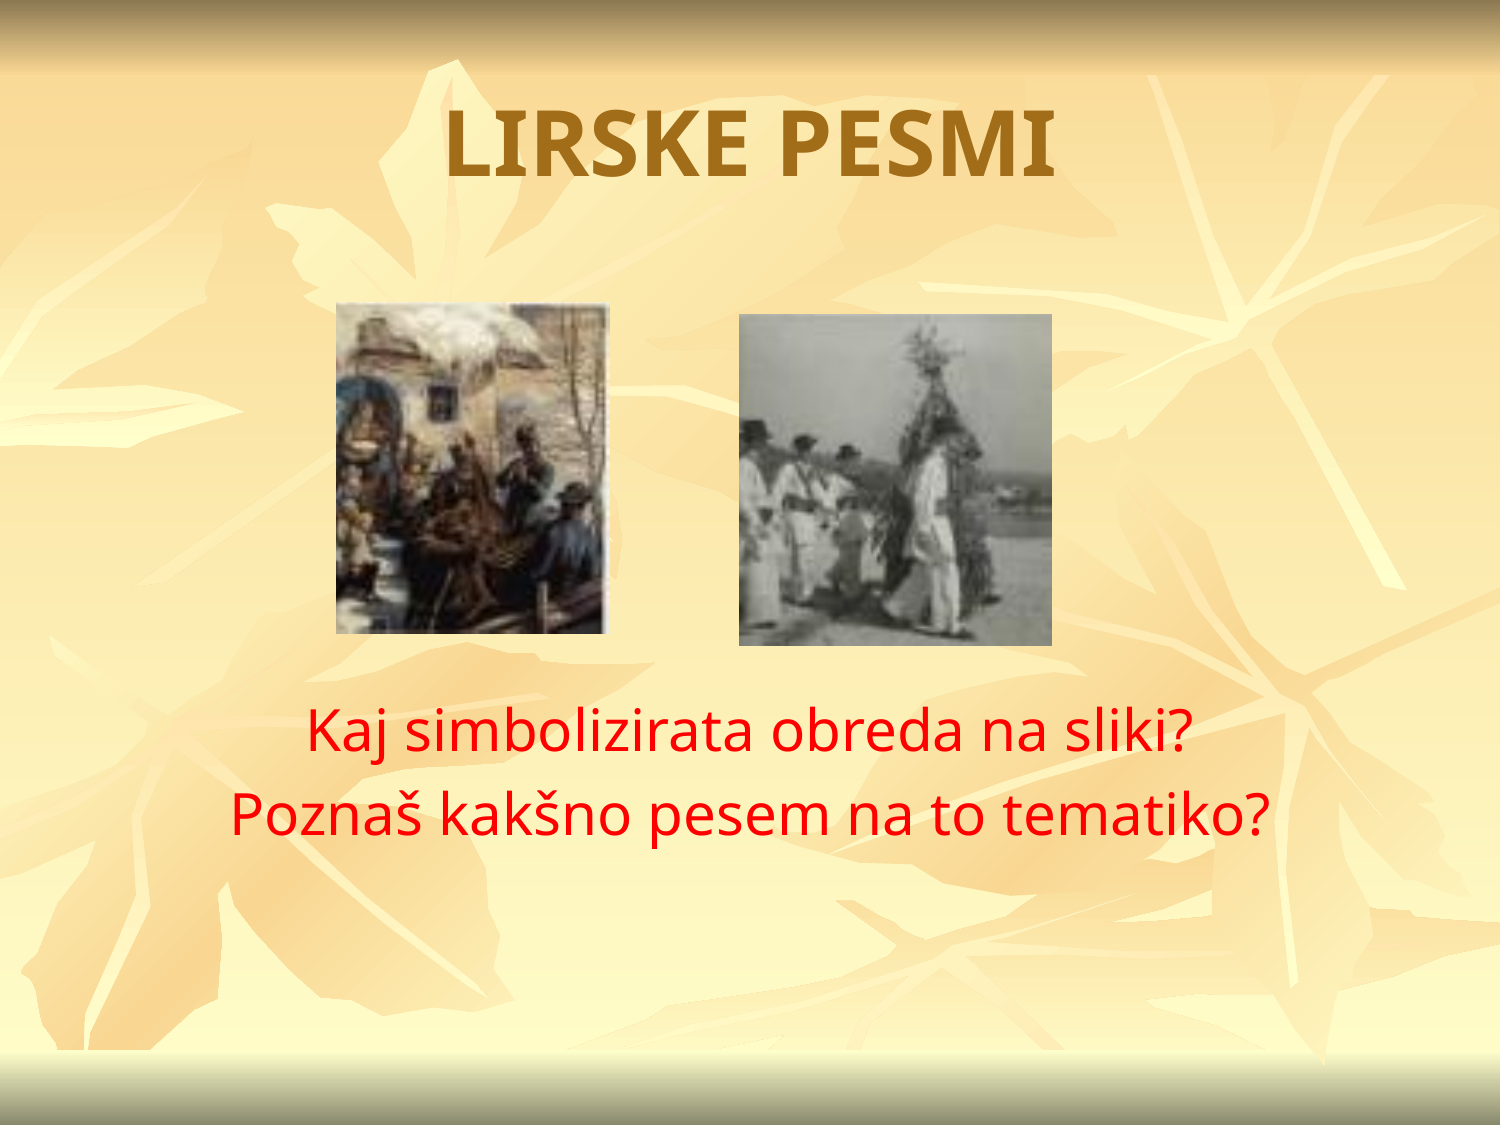

# LIRSKE PESMI
Kaj simbolizirata obreda na sliki?
Poznaš kakšno pesem na to tematiko?